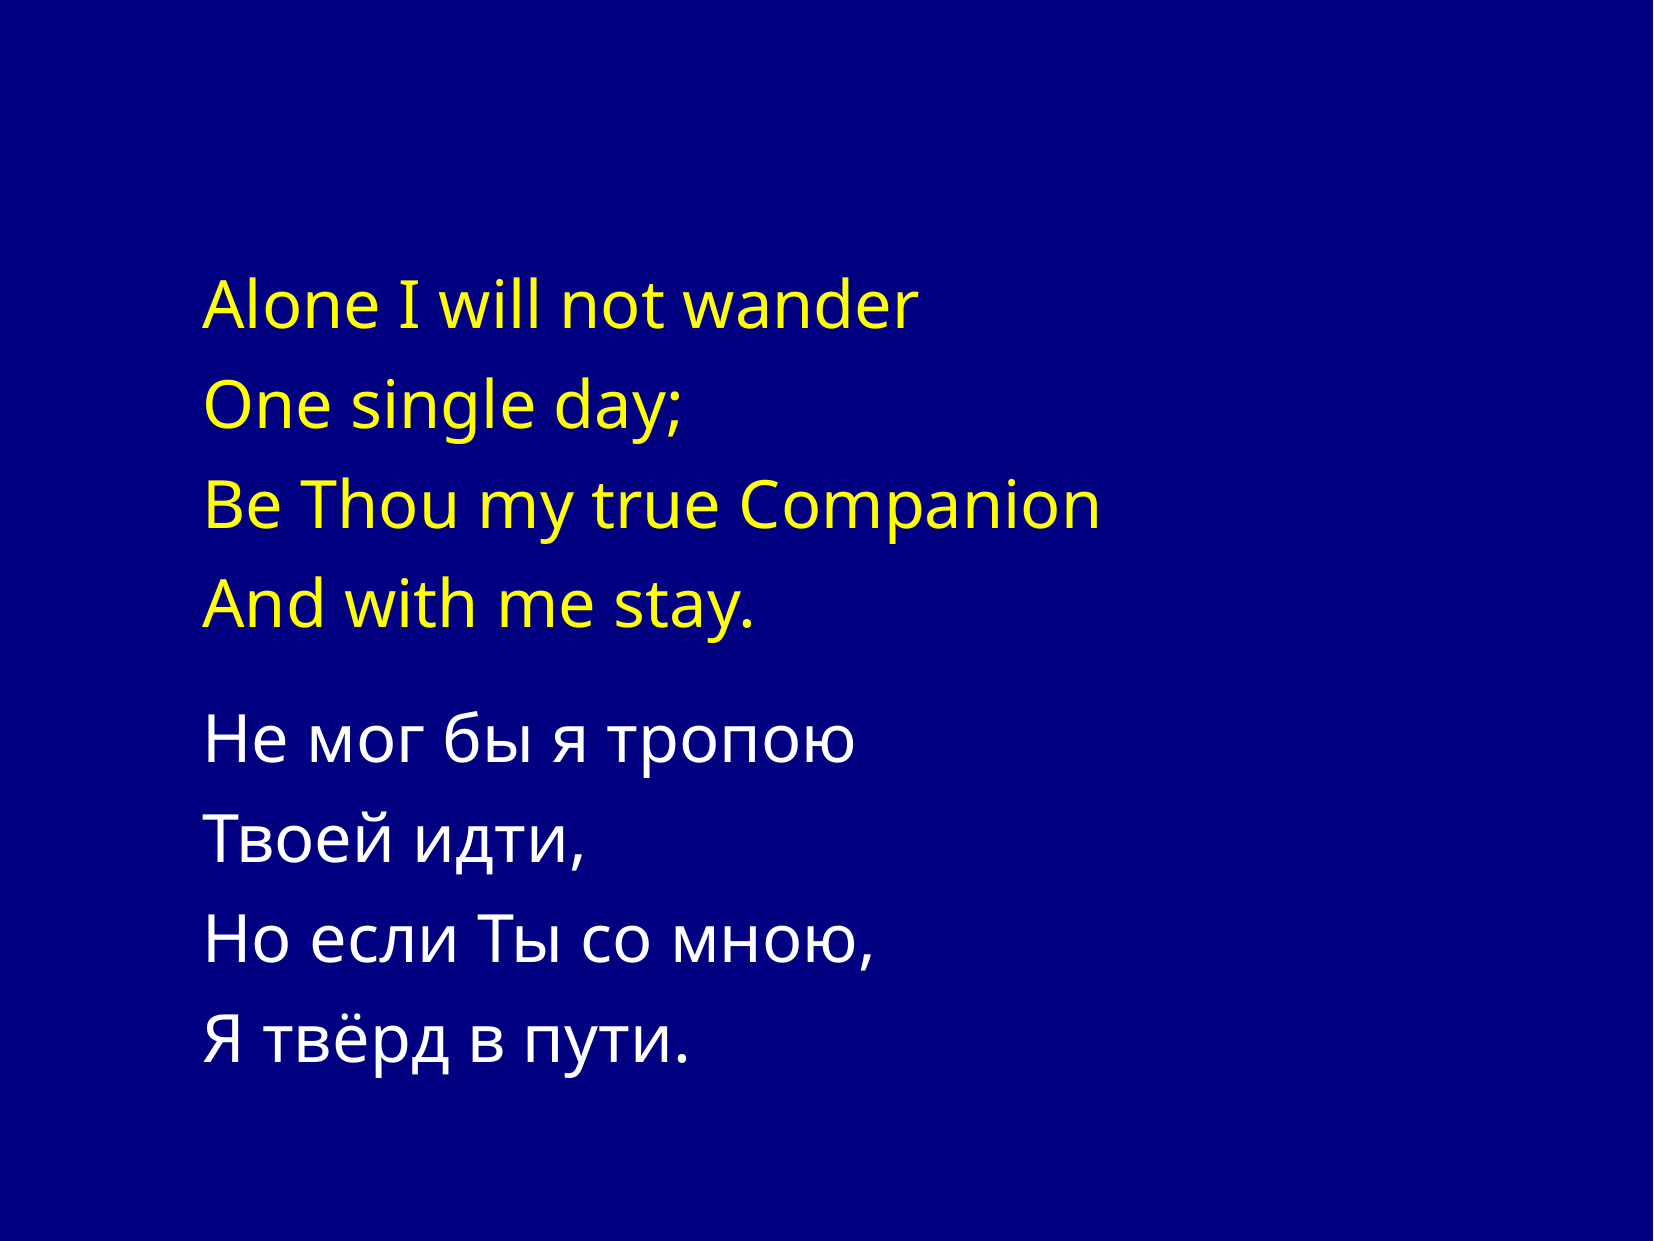

Alone I will not wander
	One single day;
	Be Thou my true Companion
	And with me stay.
	Не мог бы я тропою
	Твоей идти,
	Но если Ты со мною,
	Я твёрд в пути.